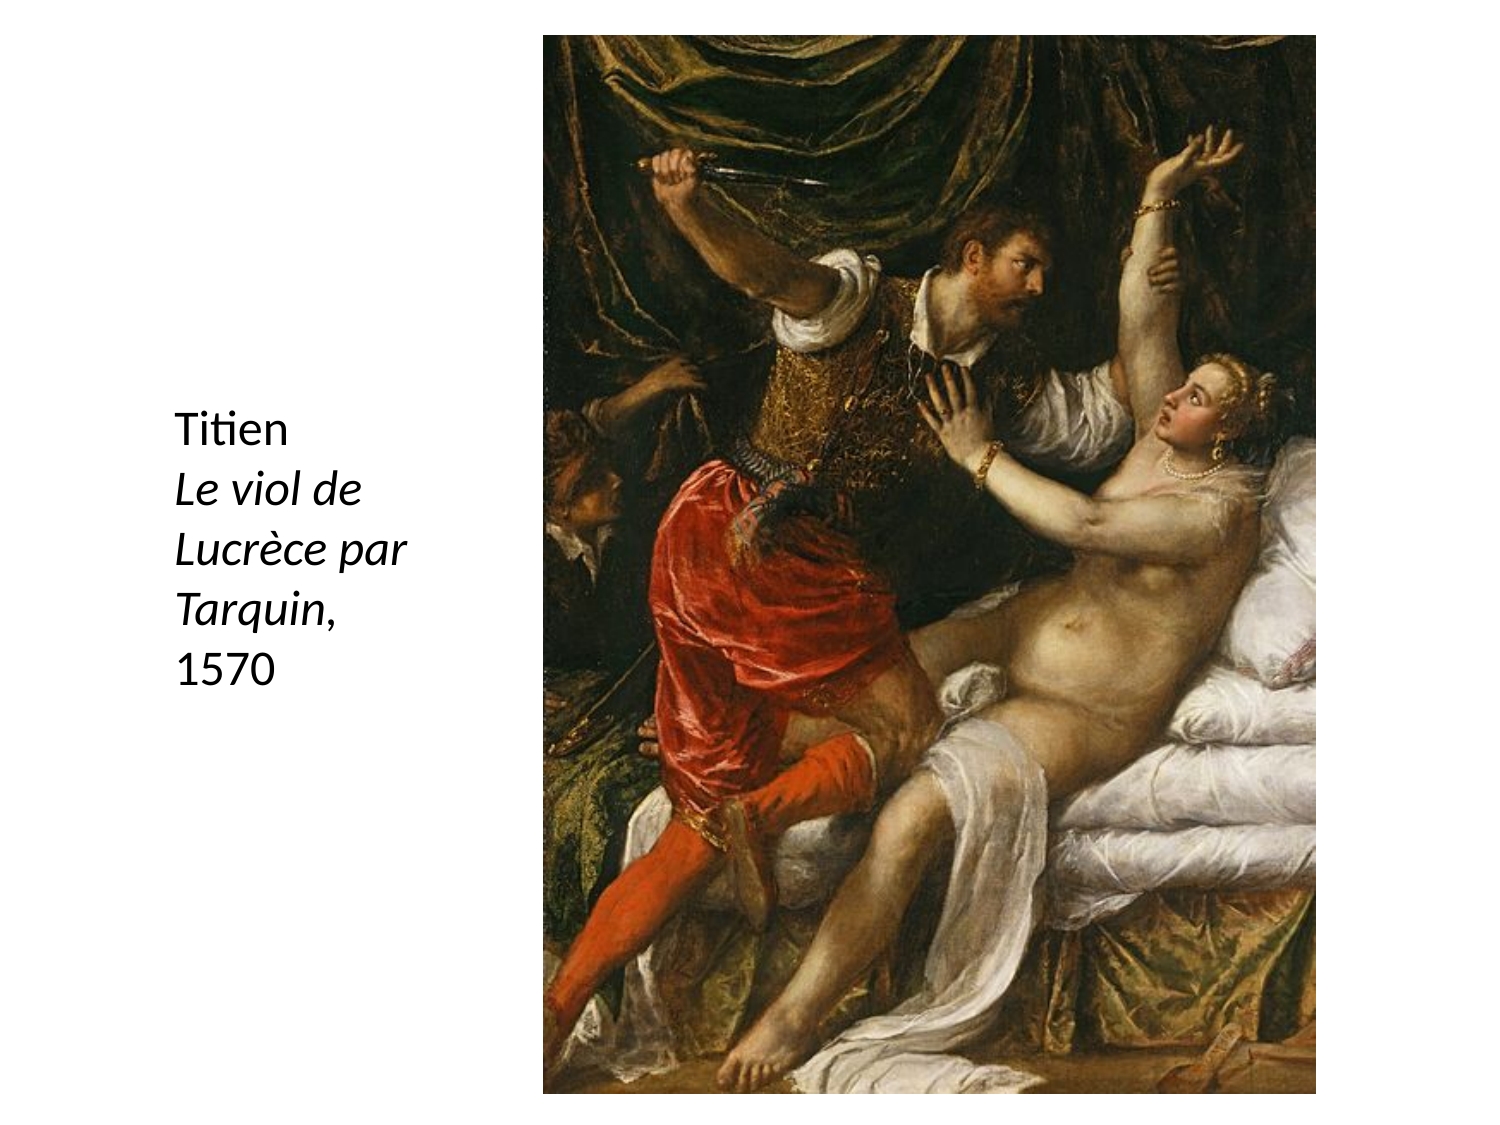

# Titien Le viol de Lucrèce par Tarquin, 1570